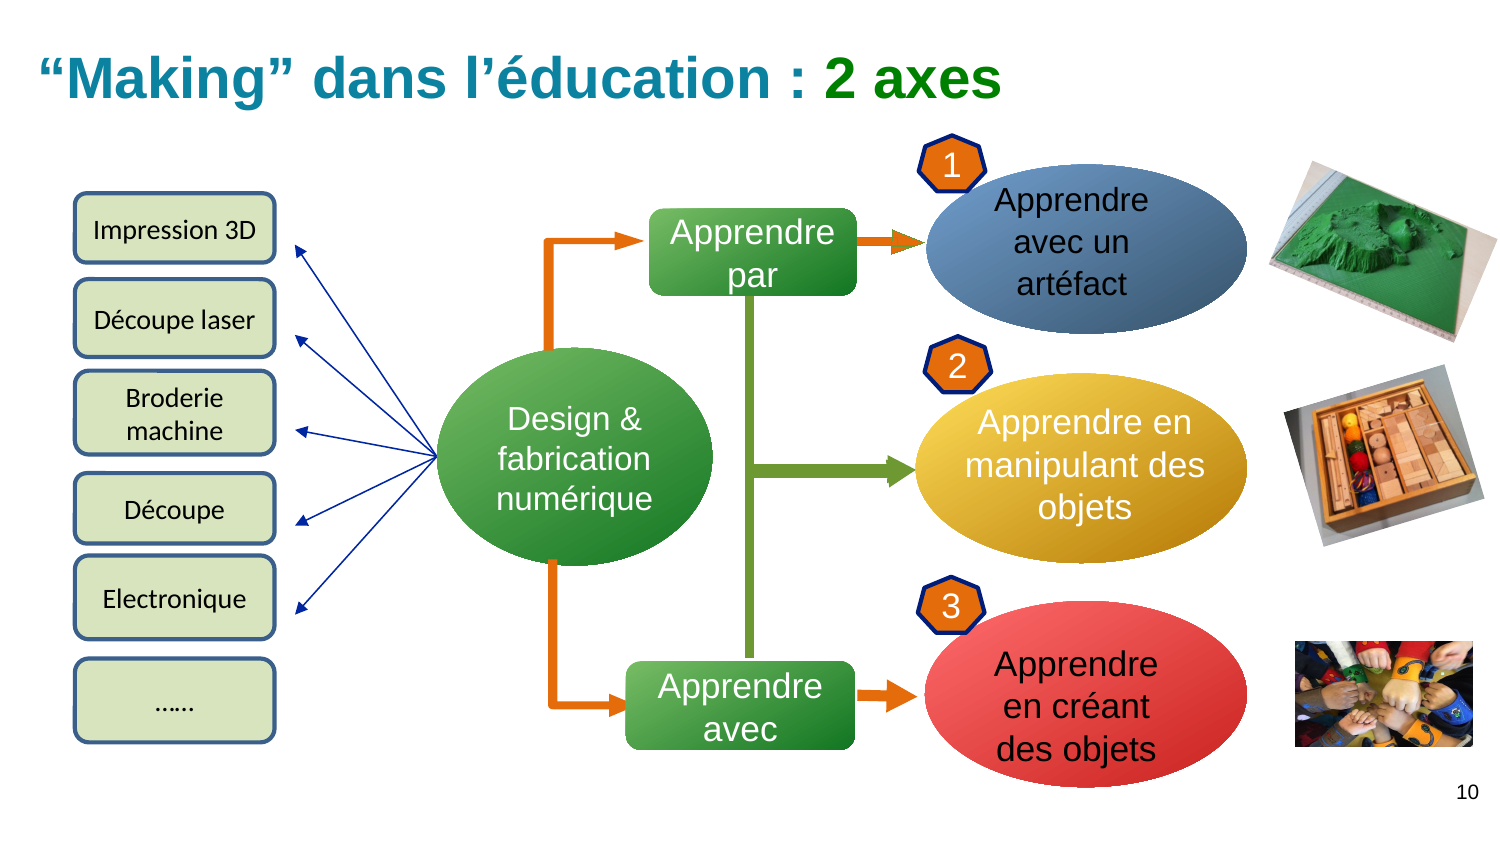

# “Making” dans l’éducation : 2 axes
1
Apprendre
avec un
artéfact
Impression 3D
Apprendre par
Découpe laser
2
Design & fabrication numérique
Broderie machine
Apprendre en manipulant des objets
Découpe
Electronique
3
For learning
Apprendre en créant des objets
……
Apprendre avec